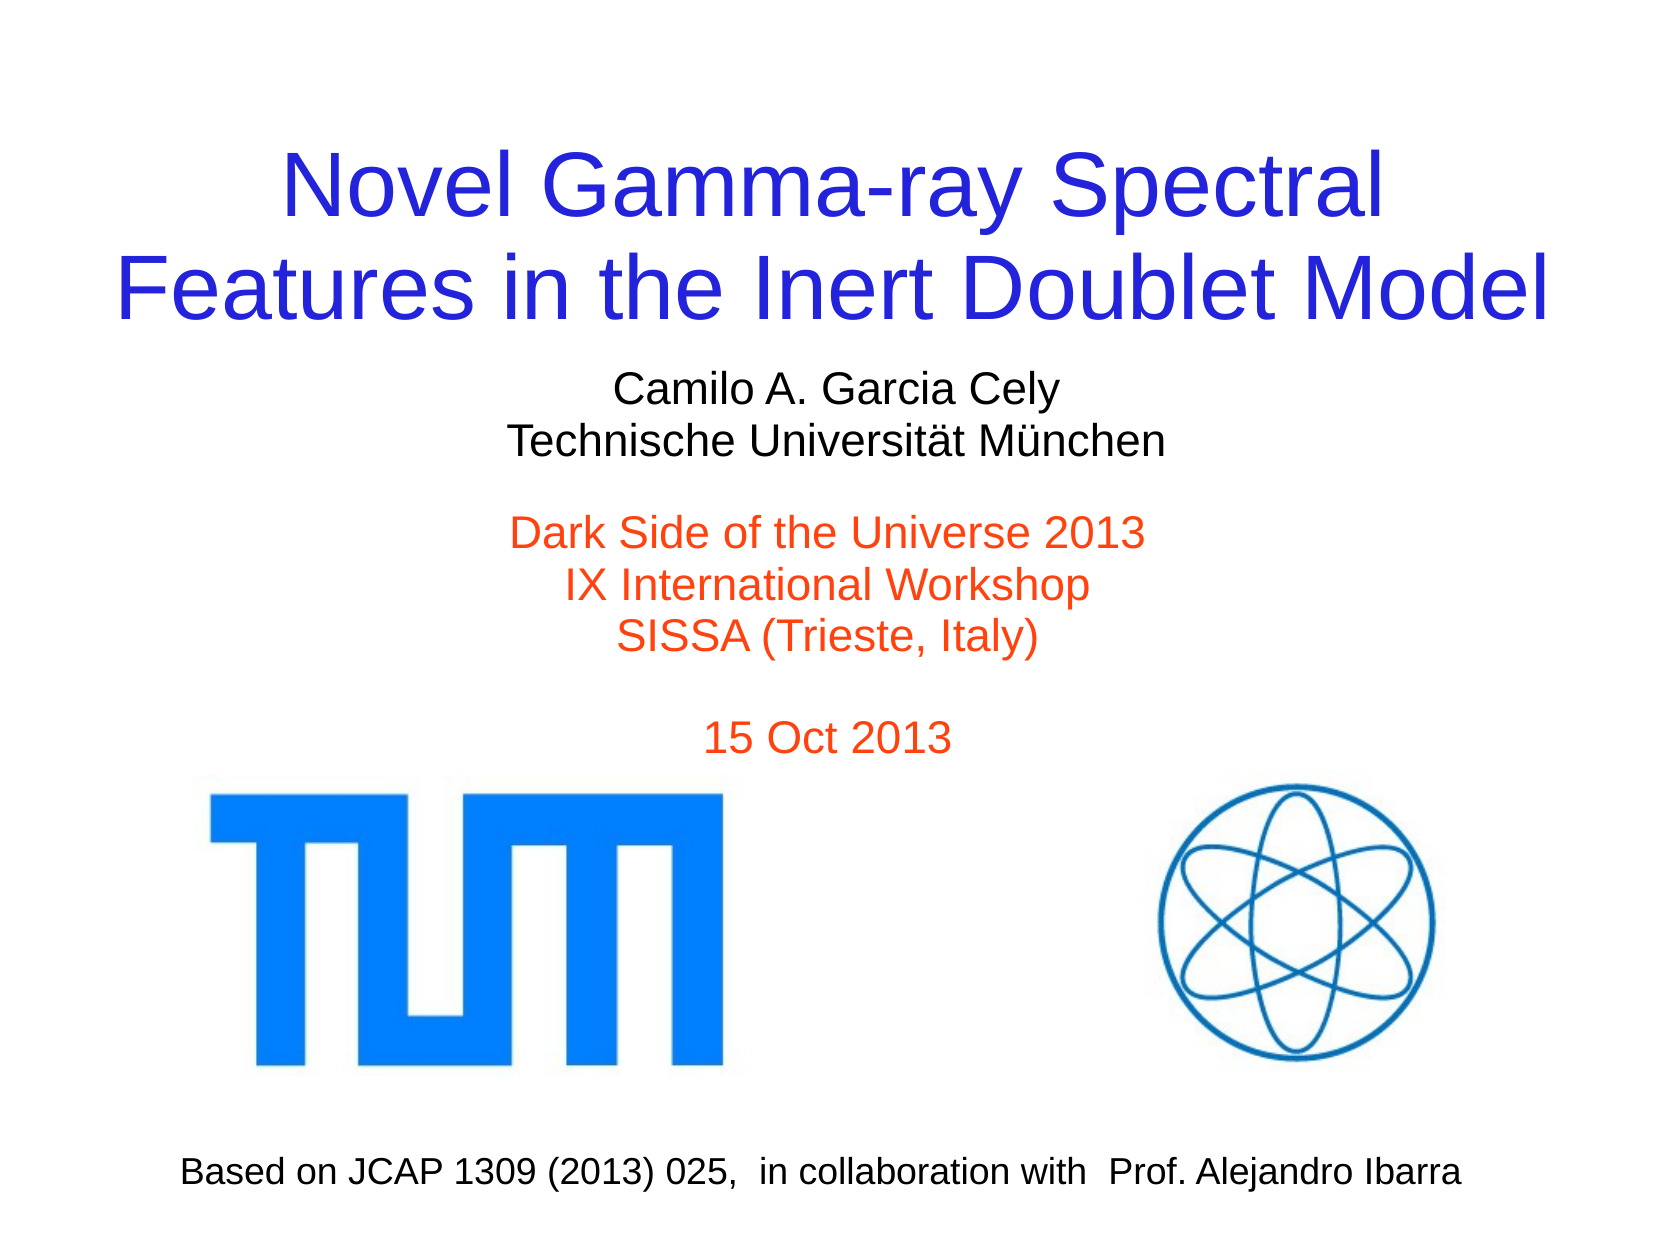

# Novel Gamma-ray Spectral Features in the Inert Doublet Model
Camilo A. Garcia Cely
Technische Universität München
Dark Side of the Universe 2013
IX International Workshop
SISSA (Trieste, Italy)
15 Oct 2013
Based on JCAP 1309 (2013) 025, in collaboration with Prof. Alejandro Ibarra